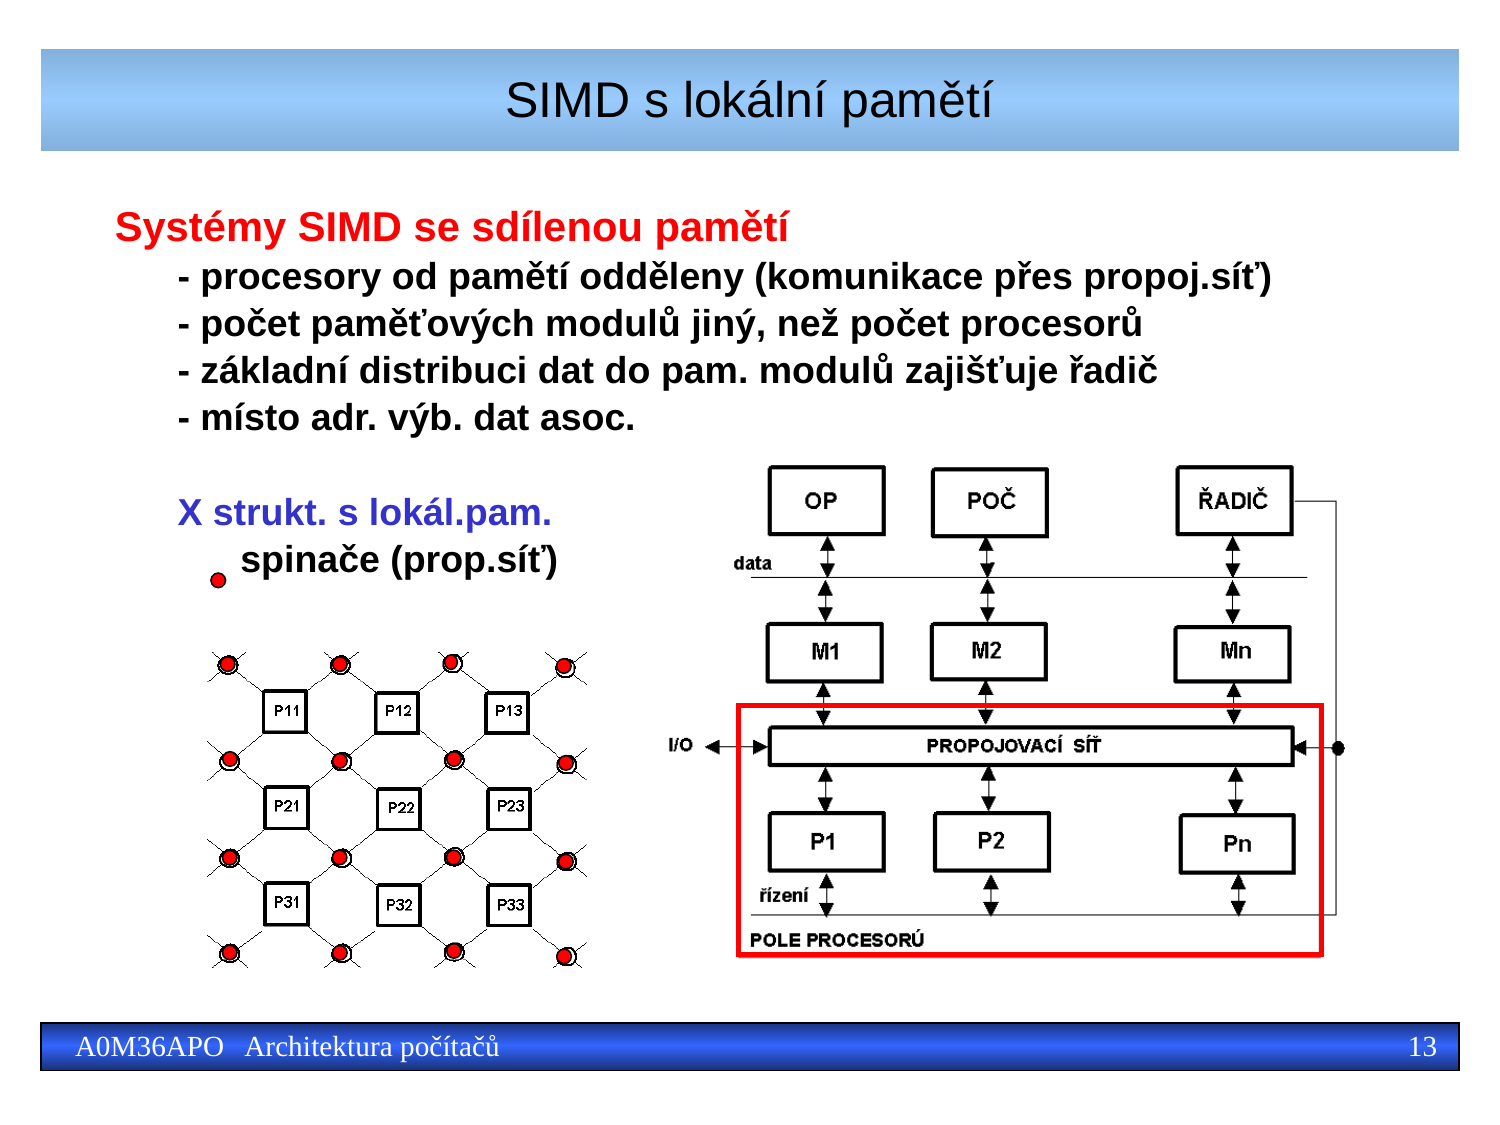

# SIMD s lokální pamětí
Systémy SIMD se sdílenou pamětí
- procesory od pamětí odděleny (komunikace přes propoj.síť)
- počet paměťových modulů jiný, než počet procesorů
- základní distribuci dat do pam. modulů zajišťuje řadič
- místo adr. výb. dat asoc.
X strukt. s lokál.pam.
 spinače (prop.síť)
A0M36APO Architektura počítačů
13